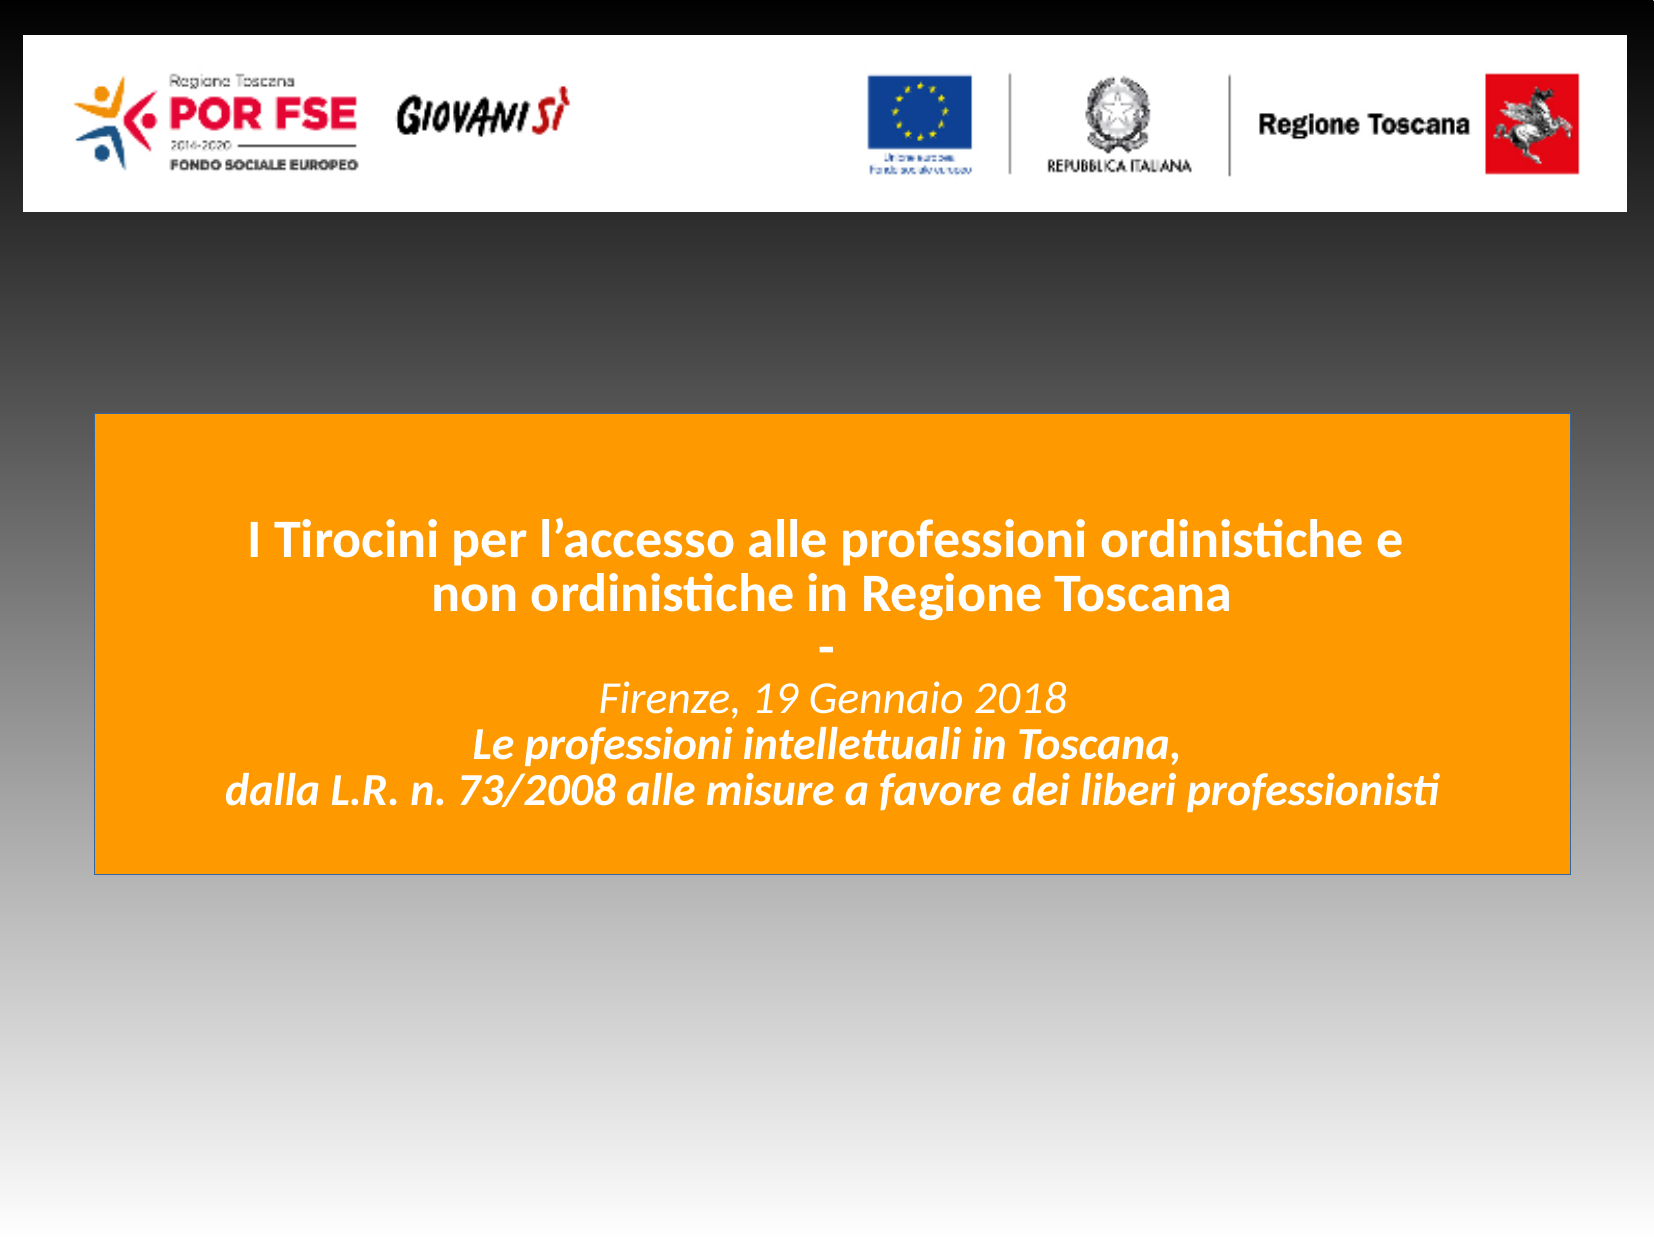

#
I Tirocini per l’accesso alle professioni ordinistiche e
non ordinistiche in Regione Toscana
-
Firenze, 19 Gennaio 2018
Le professioni intellettuali in Toscana,
dalla L.R. n. 73/2008 alle misure a favore dei liberi professionisti